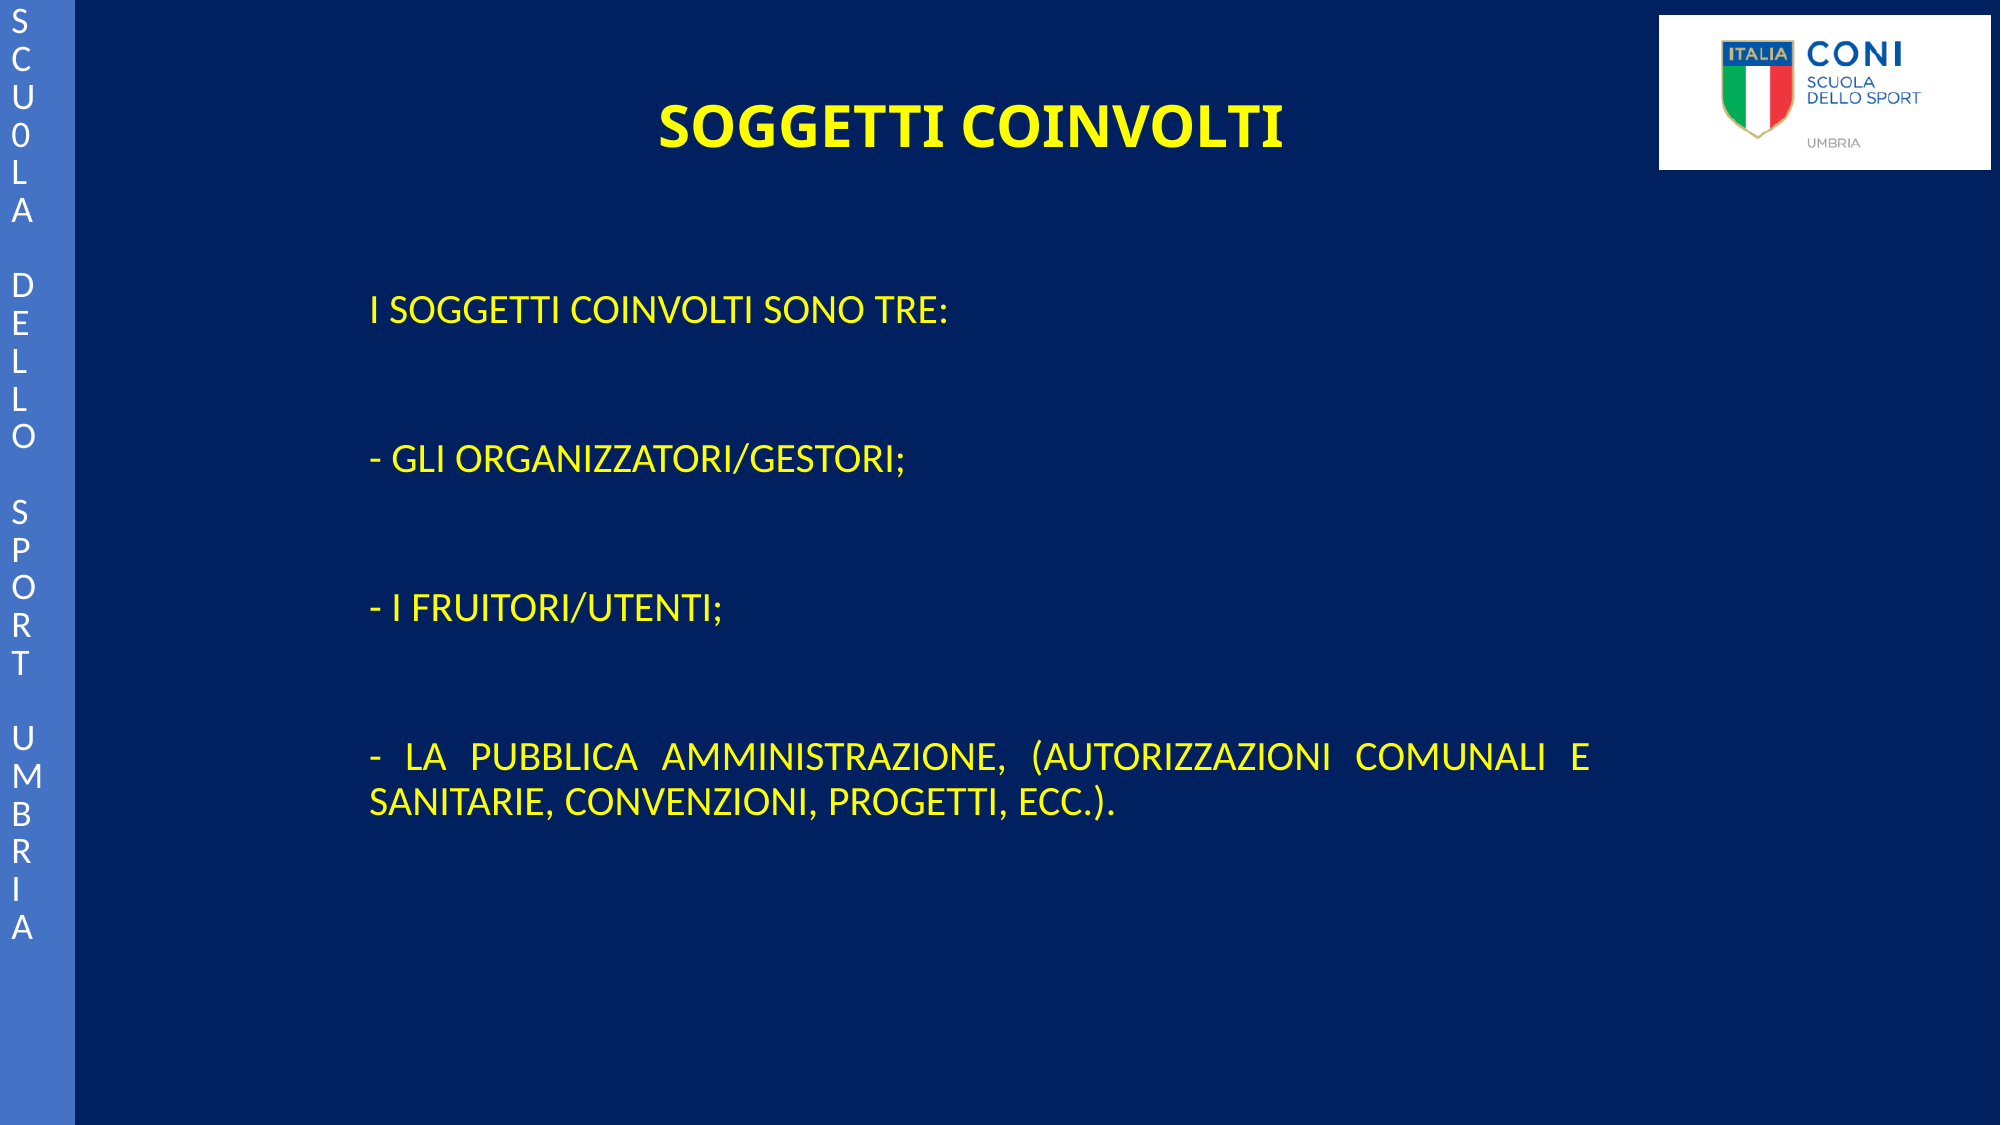

| S C U  0 L A D E L L O S P O R T U M B R I A |
| --- |
# SOGGETTI COINVOLTI
I SOGGETTI COINVOLTI SONO TRE:
- GLI ORGANIZZATORI/GESTORI;
- I FRUITORI/UTENTI;
- LA PUBBLICA AMMINISTRAZIONE, (AUTORIZZAZIONI COMUNALI E SANITARIE, CONVENZIONI, PROGETTI, ECC.).